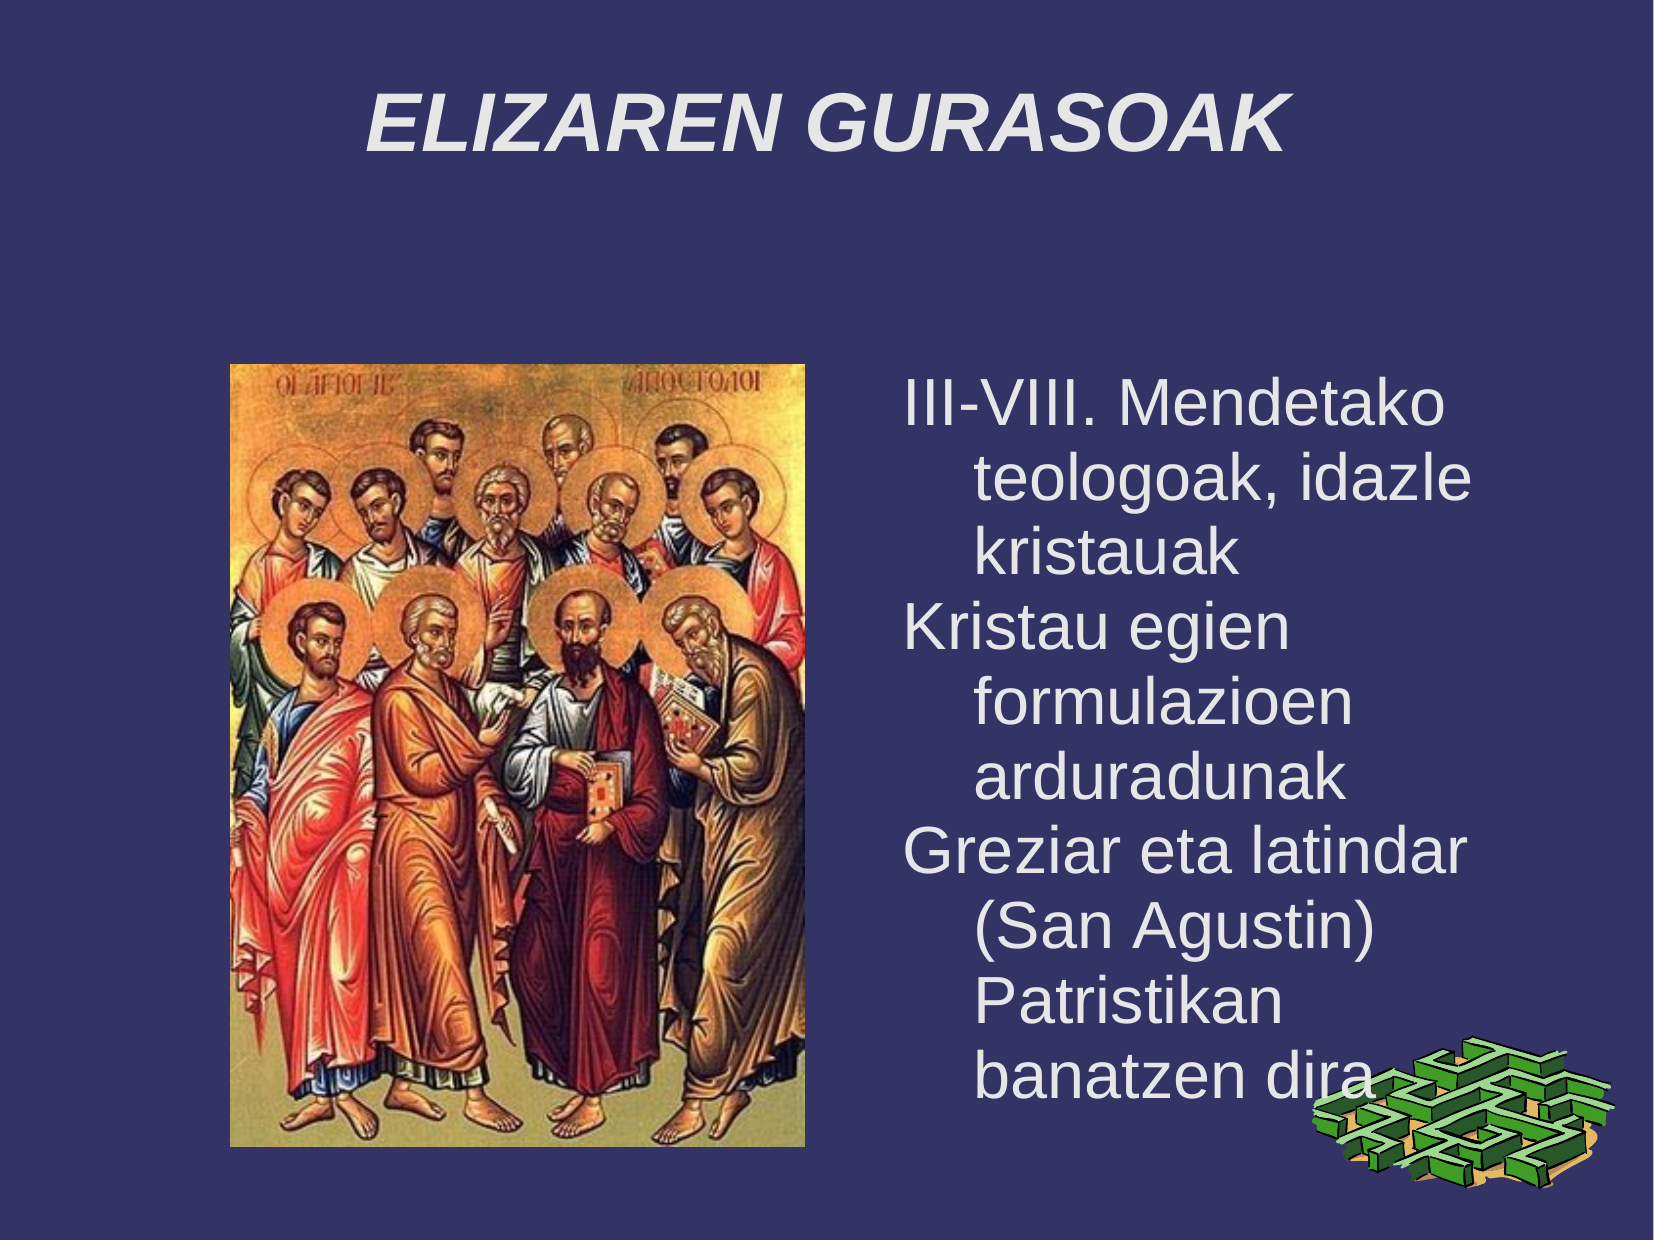

# ELIZAREN GURASOAK
III-VIII. Mendetako teologoak, idazle kristauak
Kristau egien formulazioen arduradunak
Greziar eta latindar (San Agustin) Patristikan banatzen dira